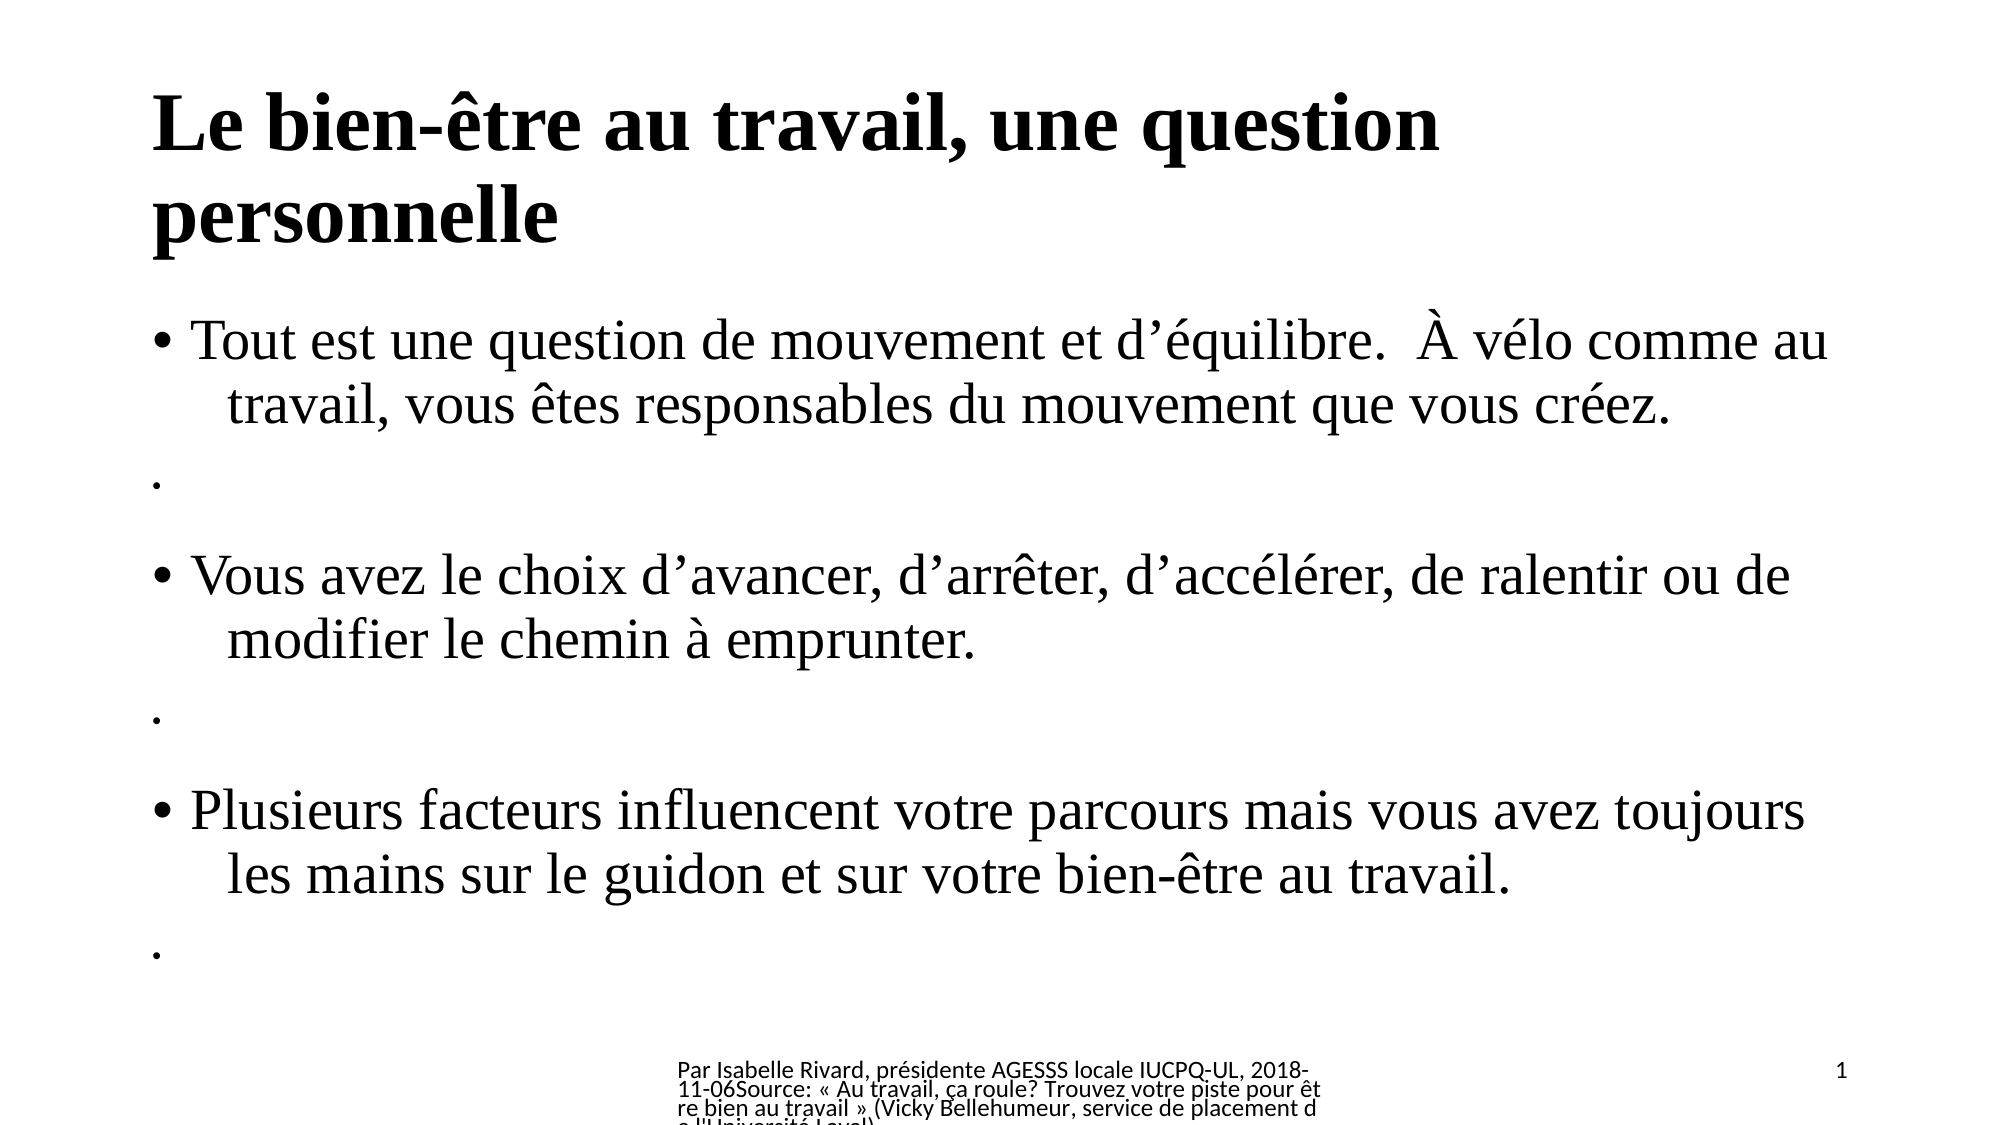

# Le bien-être au travail, une question personnelle
Tout est une question de mouvement et d’équilibre. À vélo comme au travail, vous êtes responsables du mouvement que vous créez.
Vous avez le choix d’avancer, d’arrêter, d’accélérer, de ralentir ou de modifier le chemin à emprunter.
Plusieurs facteurs influencent votre parcours mais vous avez toujours les mains sur le guidon et sur votre bien-être au travail.
Par Isabelle Rivard, présidente AGESSS locale IUCPQ-UL, 2018-11-06Source: « Au travail, ça roule? Trouvez votre piste pour être bien au travail » (Vicky Bellehumeur, service de placement de l'Université Laval)
1